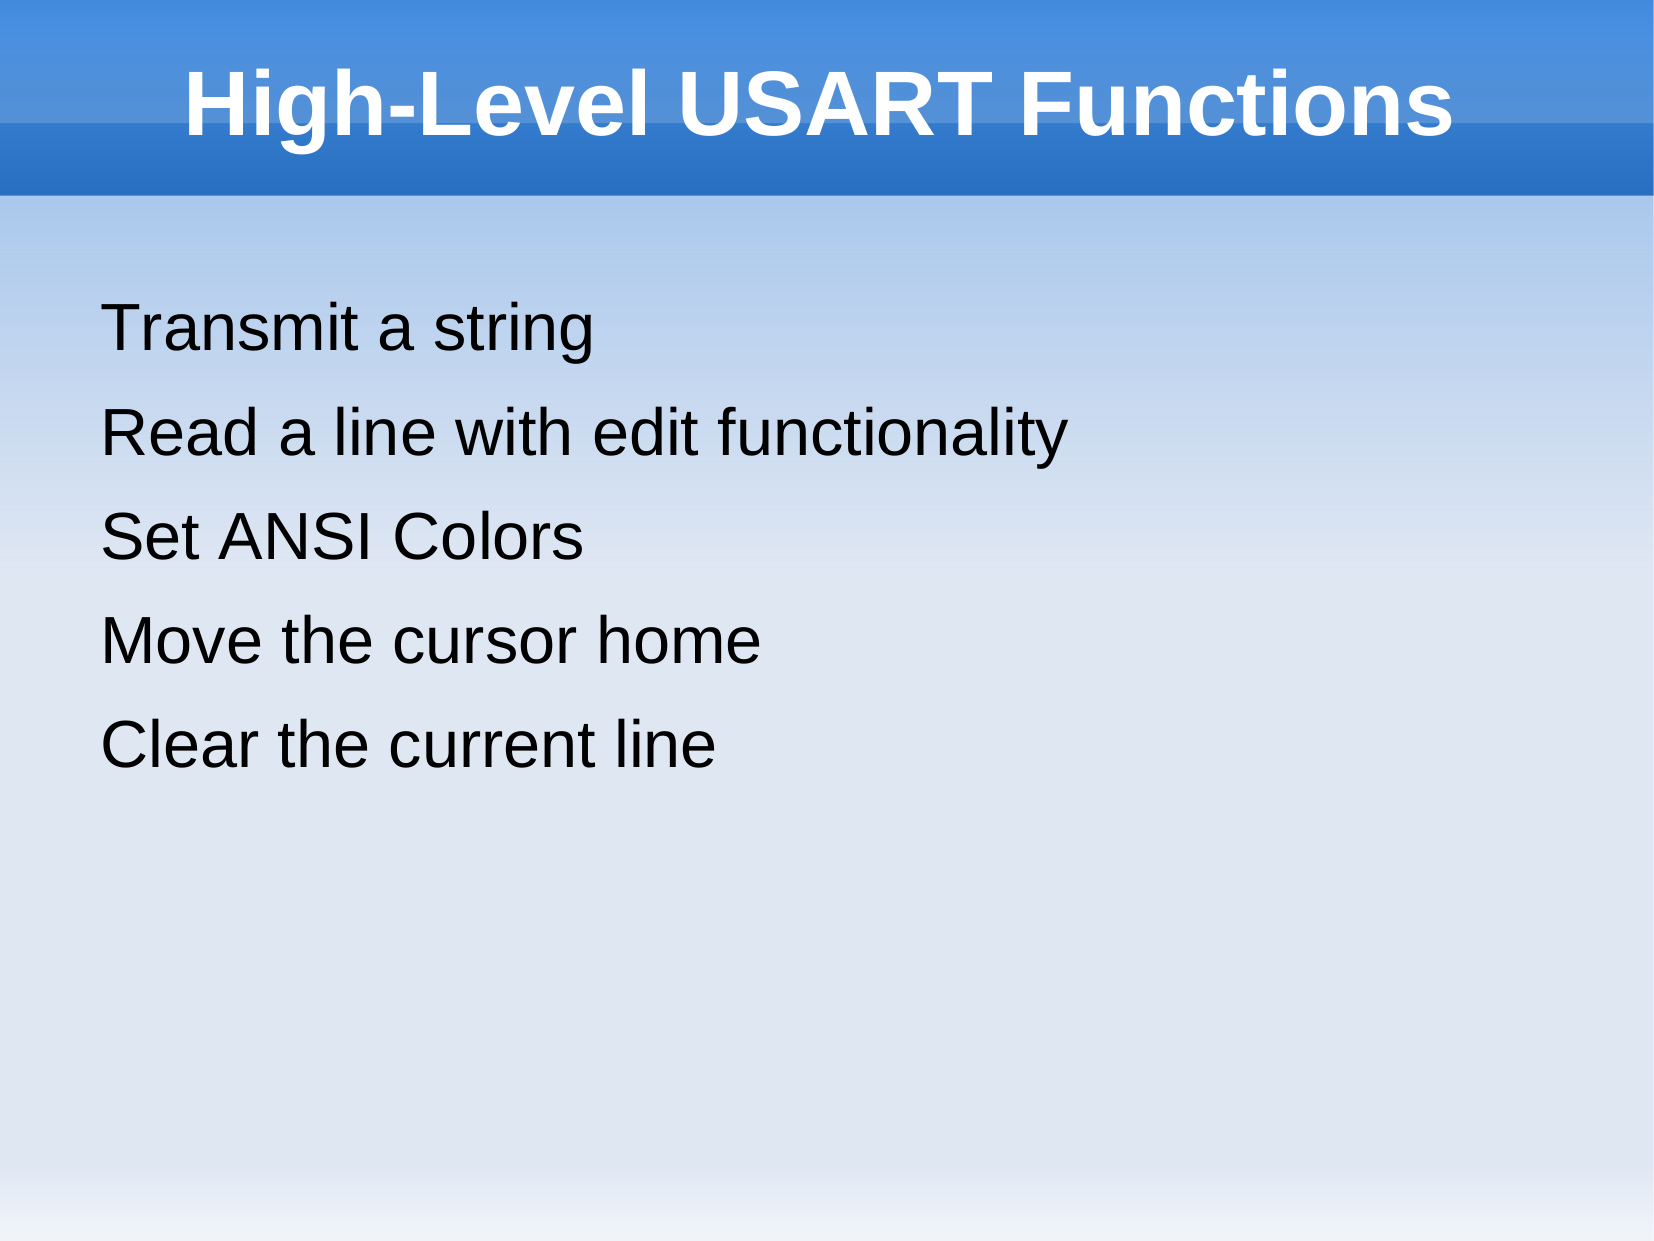

# High-Level USART Functions
Transmit a string
Read a line with edit functionality
Set ANSI Colors
Move the cursor home
Clear the current line